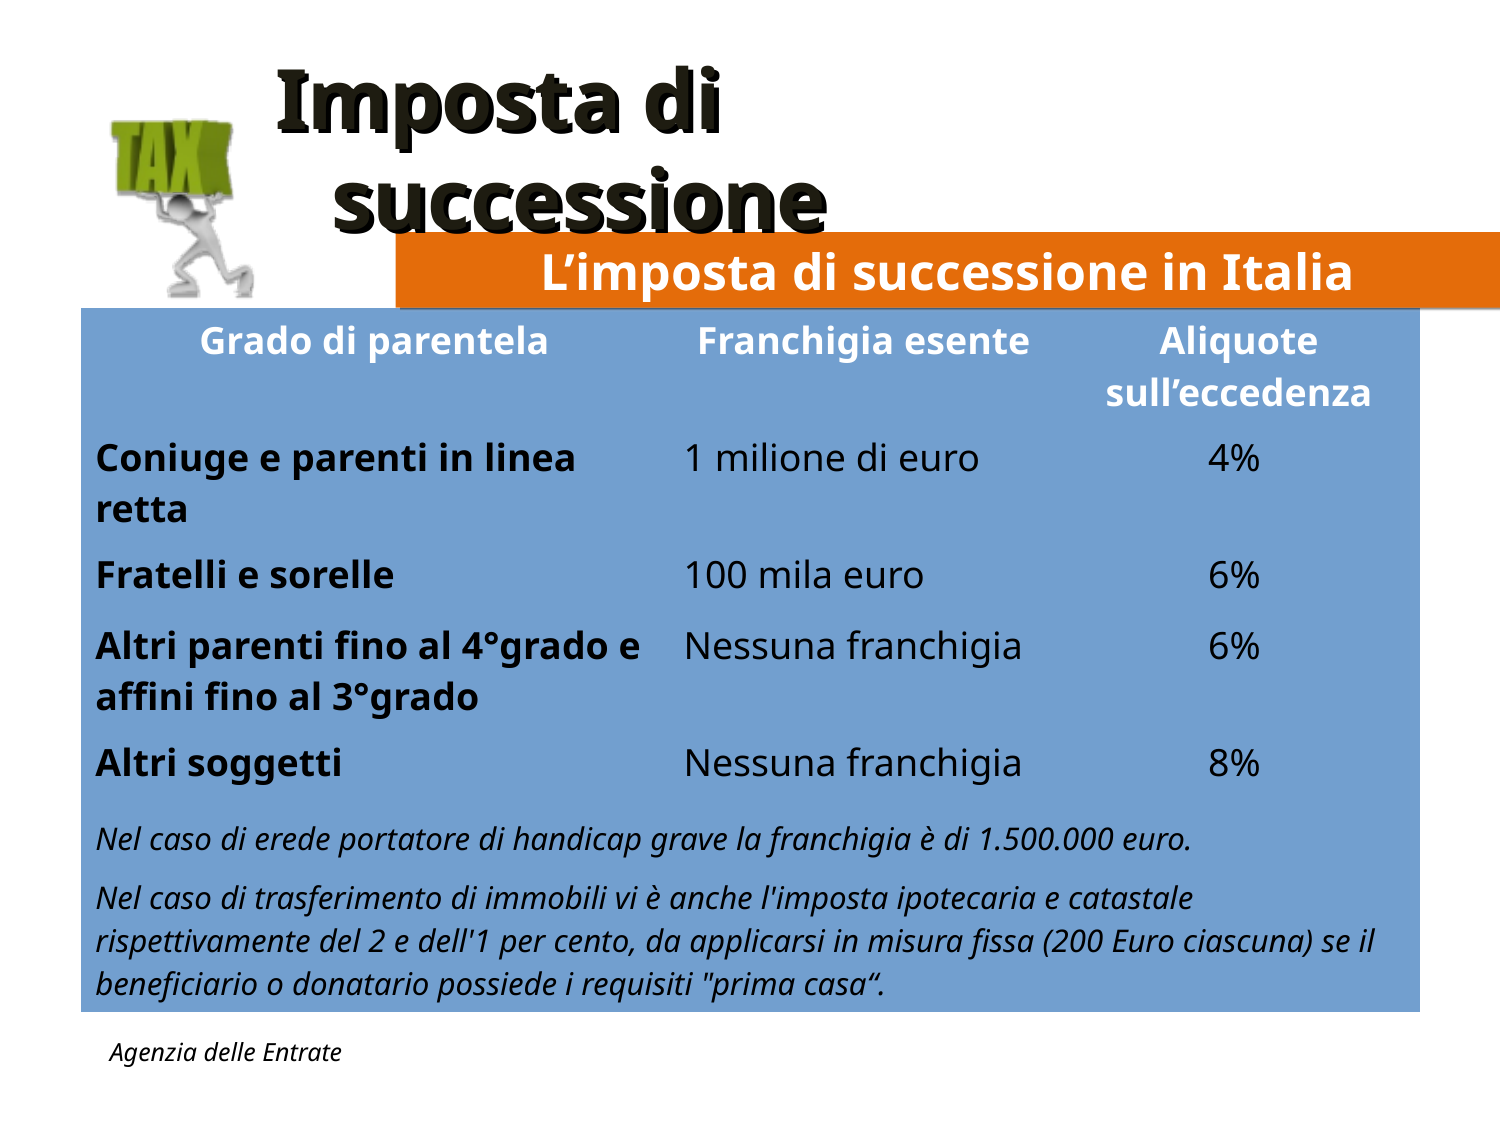

Imposta di successione
L’imposta di successione in Italia
| Grado di parentela | Franchigia esente | Aliquote sull’eccedenza |
| --- | --- | --- |
| Coniuge e parenti in linea retta | 1 milione di euro | 4% |
| Fratelli e sorelle | 100 mila euro | 6% |
| Altri parenti fino al 4°grado e affini fino al 3°grado | Nessuna franchigia | 6% |
| Altri soggetti | Nessuna franchigia | 8% |
| Nel caso di erede portatore di handicap grave la franchigia è di 1.500.000 euro. | | |
| Nel caso di trasferimento di immobili vi è anche l'imposta ipotecaria e catastale rispettivamente del 2 e dell'1 per cento, da applicarsi in misura fissa (200 Euro ciascuna) se il beneficiario o donatario possiede i requisiti "prima casa“. | | |
 Agenzia delle Entrate